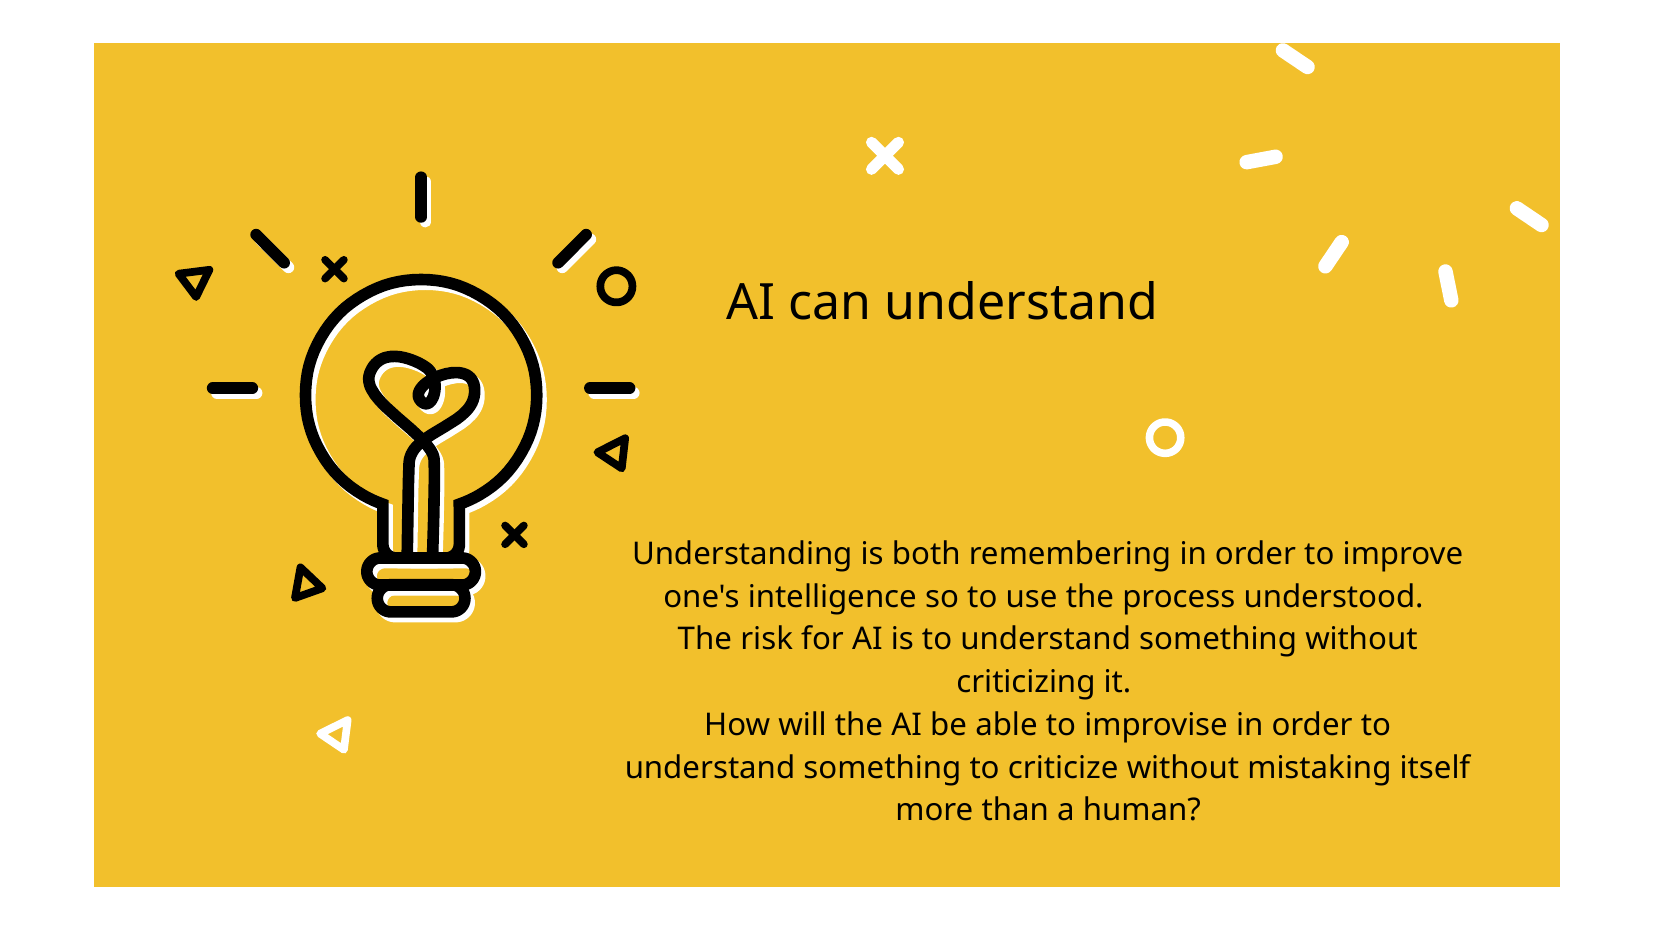

# AI can understand
Understanding is both remembering in order to improve one's intelligence so to use the process understood.
The risk for AI is to understand something without criticizing it.
How will the AI be able to improvise in order to understand something to criticize without mistaking itself more than a human?